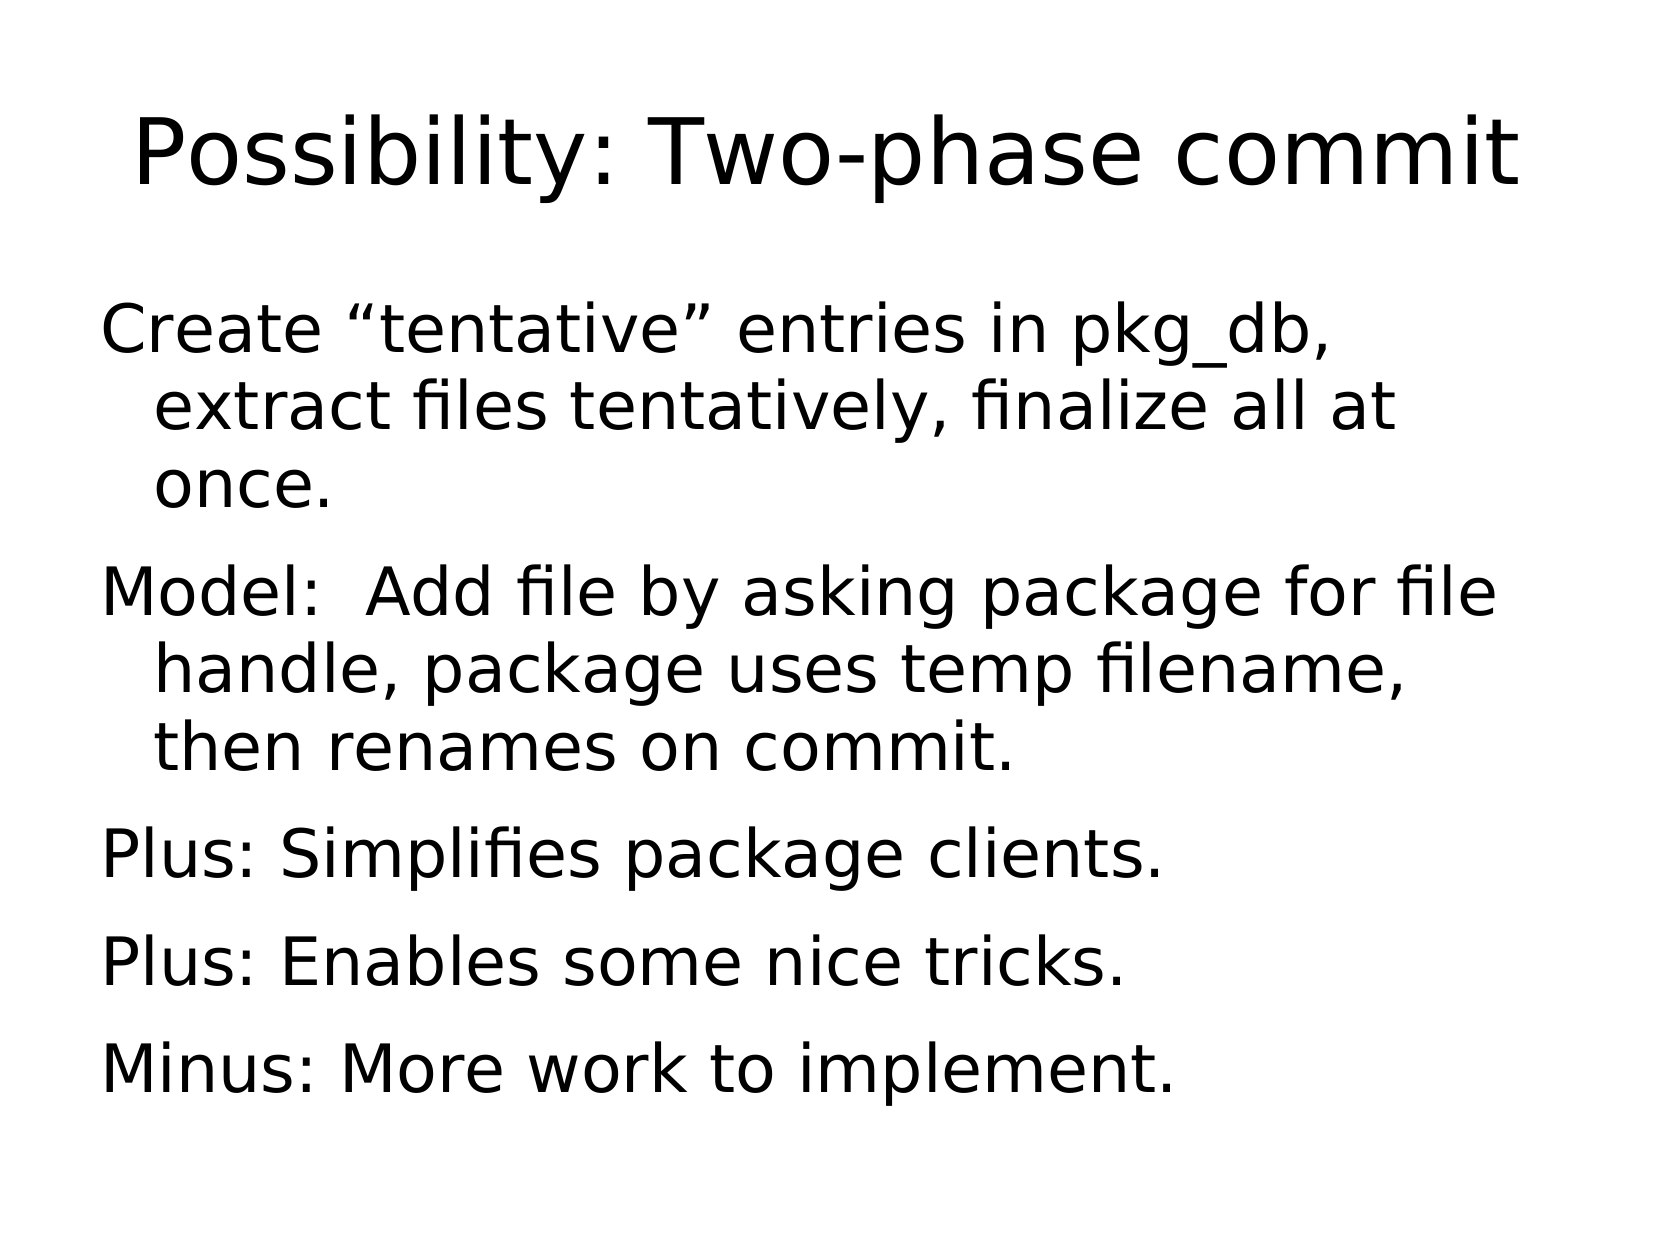

# Possibility: Two-phase commit
Create “tentative” entries in pkg_db, extract files tentatively, finalize all at once.
Model: Add file by asking package for file handle, package uses temp filename, then renames on commit.
Plus: Simplifies package clients.
Plus: Enables some nice tricks.
Minus: More work to implement.